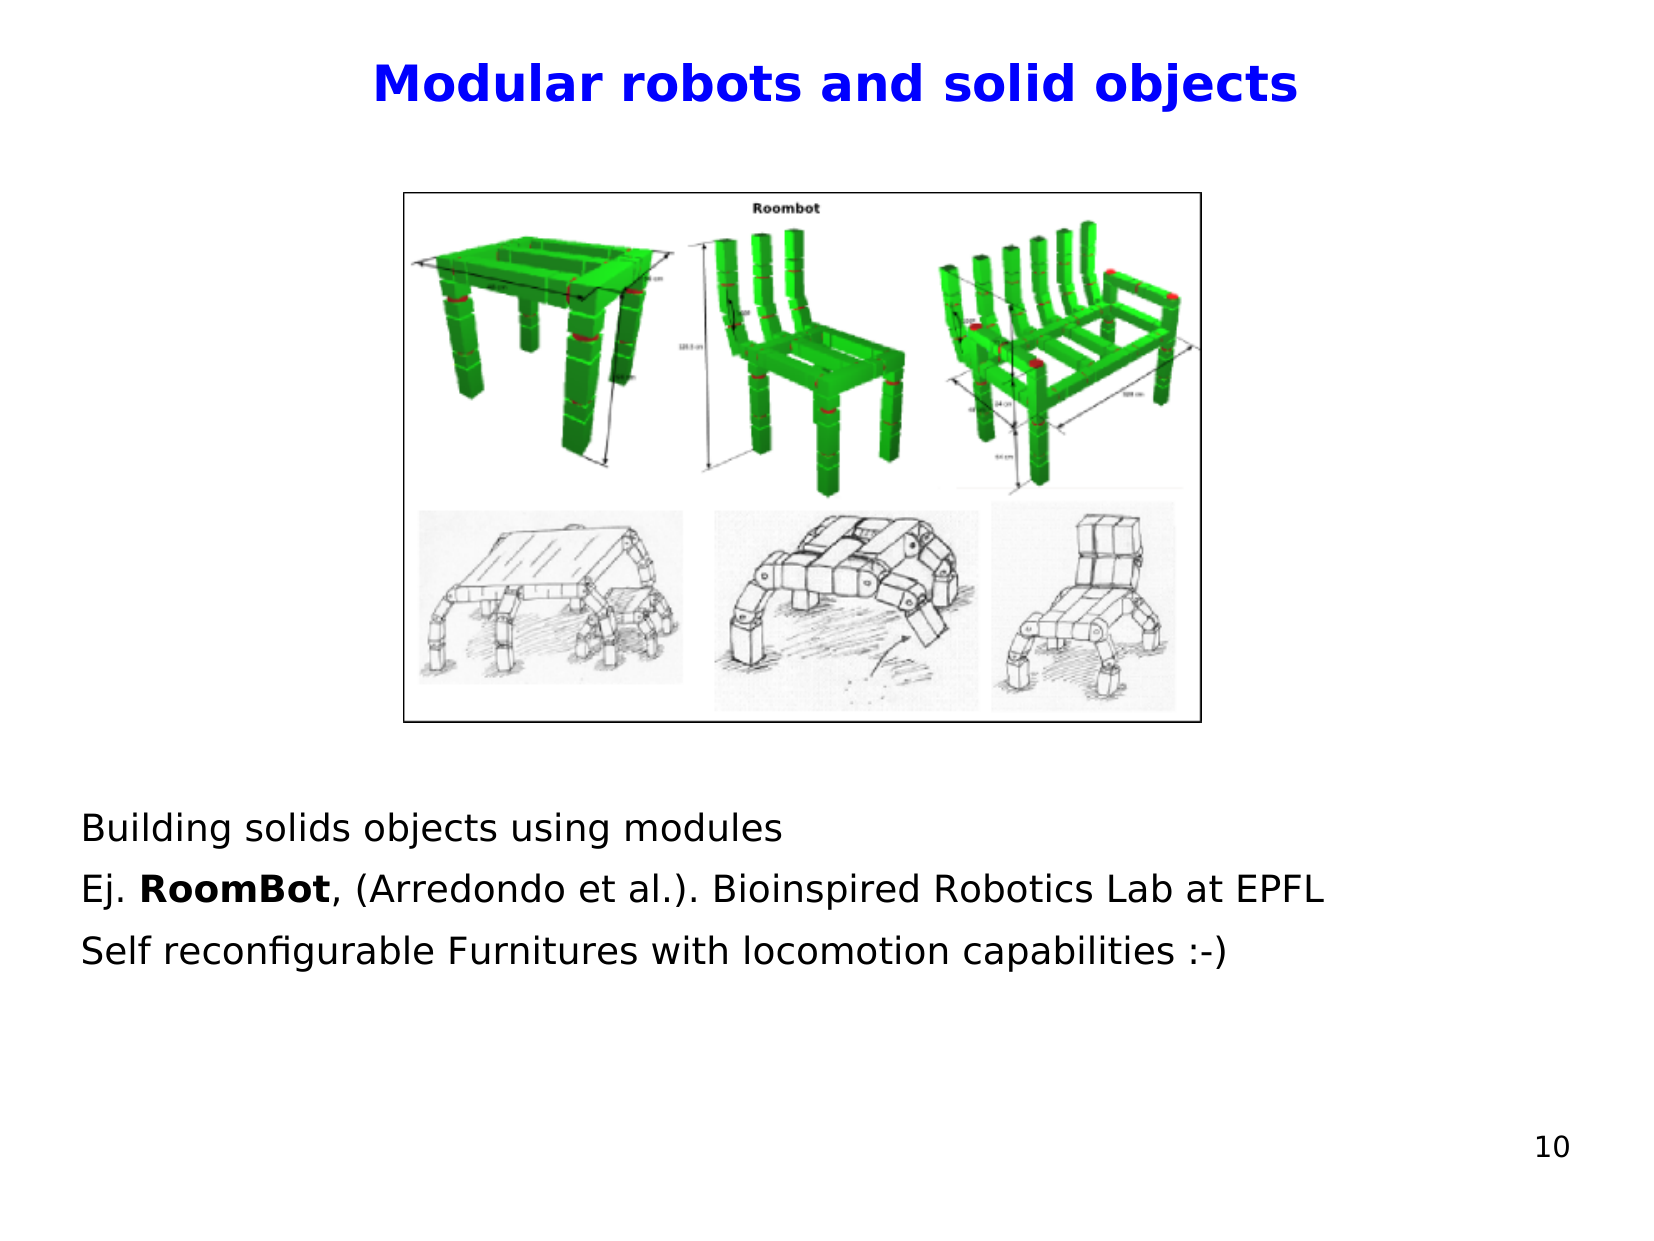

Modular robots and solid objects
 Building solids objects using modules
 Ej. RoomBot, (Arredondo et al.). Bioinspired Robotics Lab at EPFL
 Self reconfigurable Furnitures with locomotion capabilities :-)
10